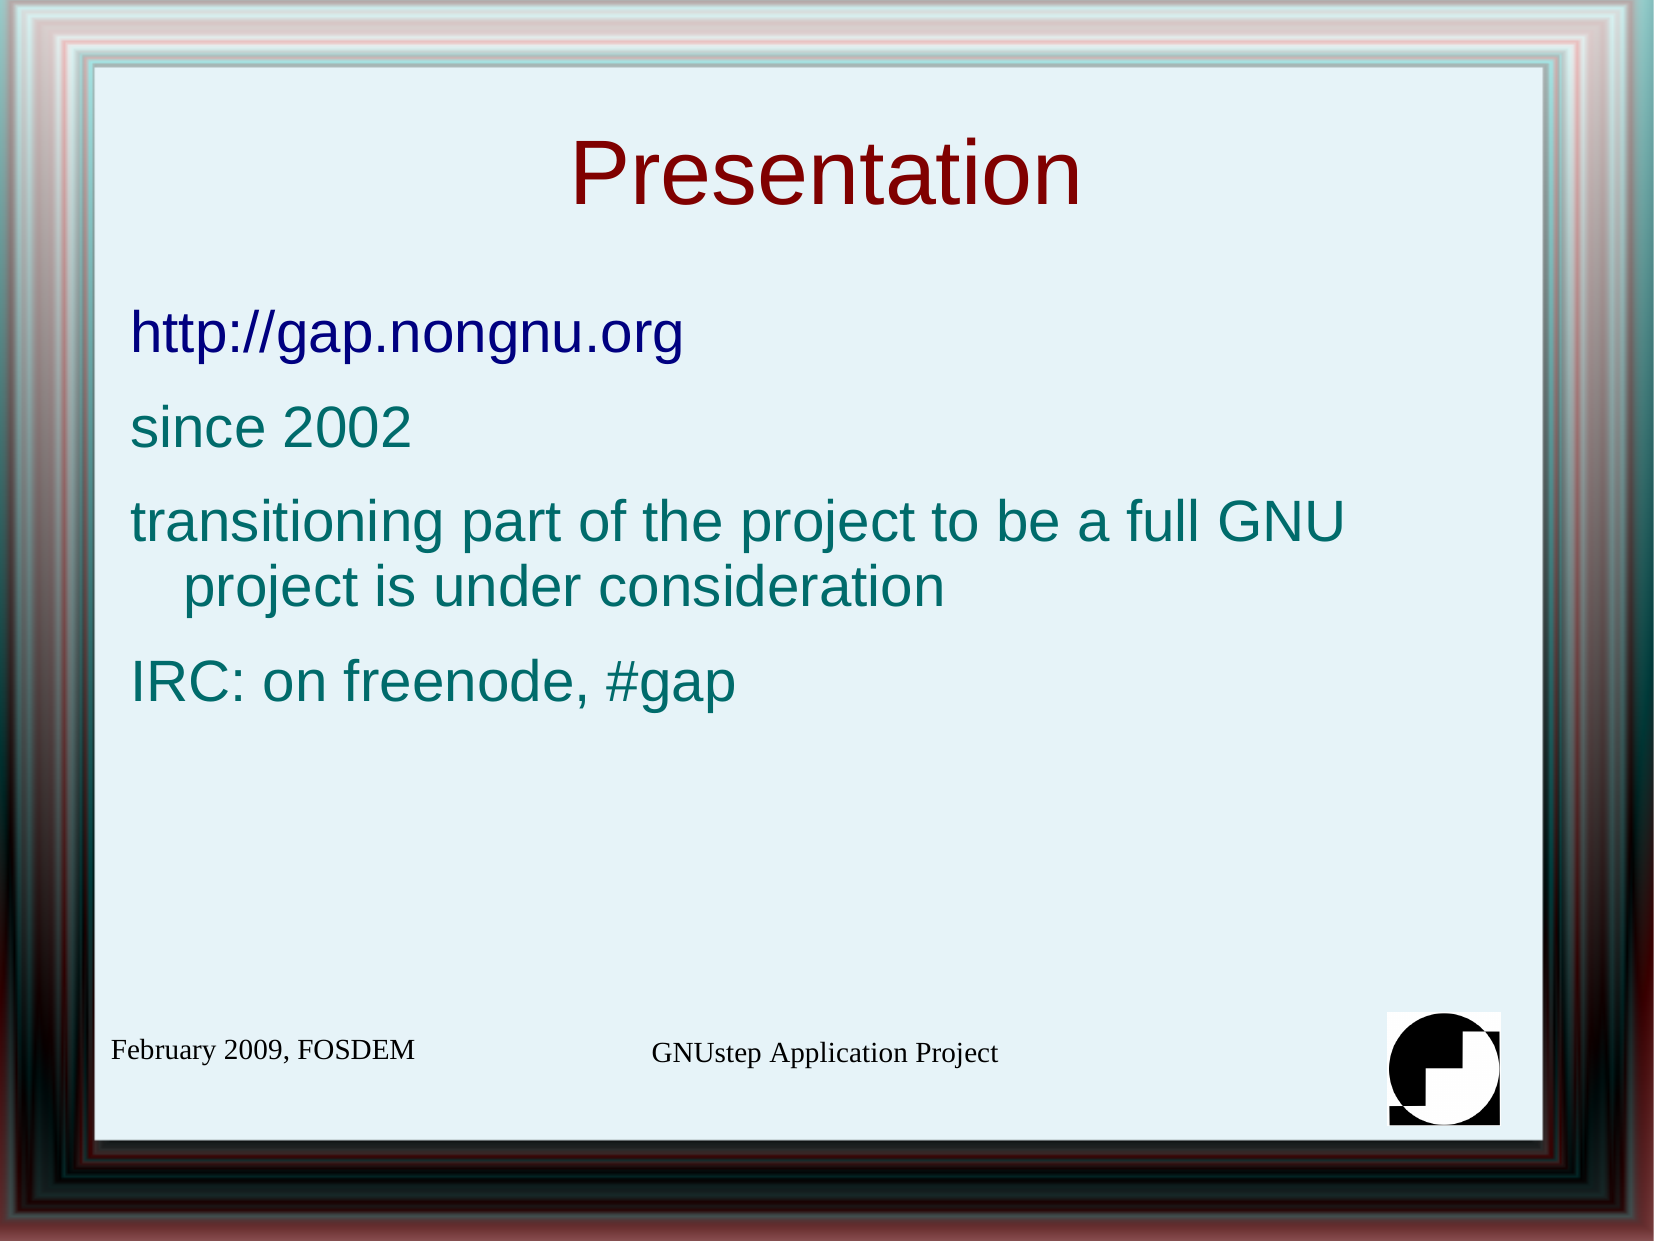

# Presentation
http://gap.nongnu.org
since 2002
transitioning part of the project to be a full GNU project is under consideration
IRC: on freenode, #gap